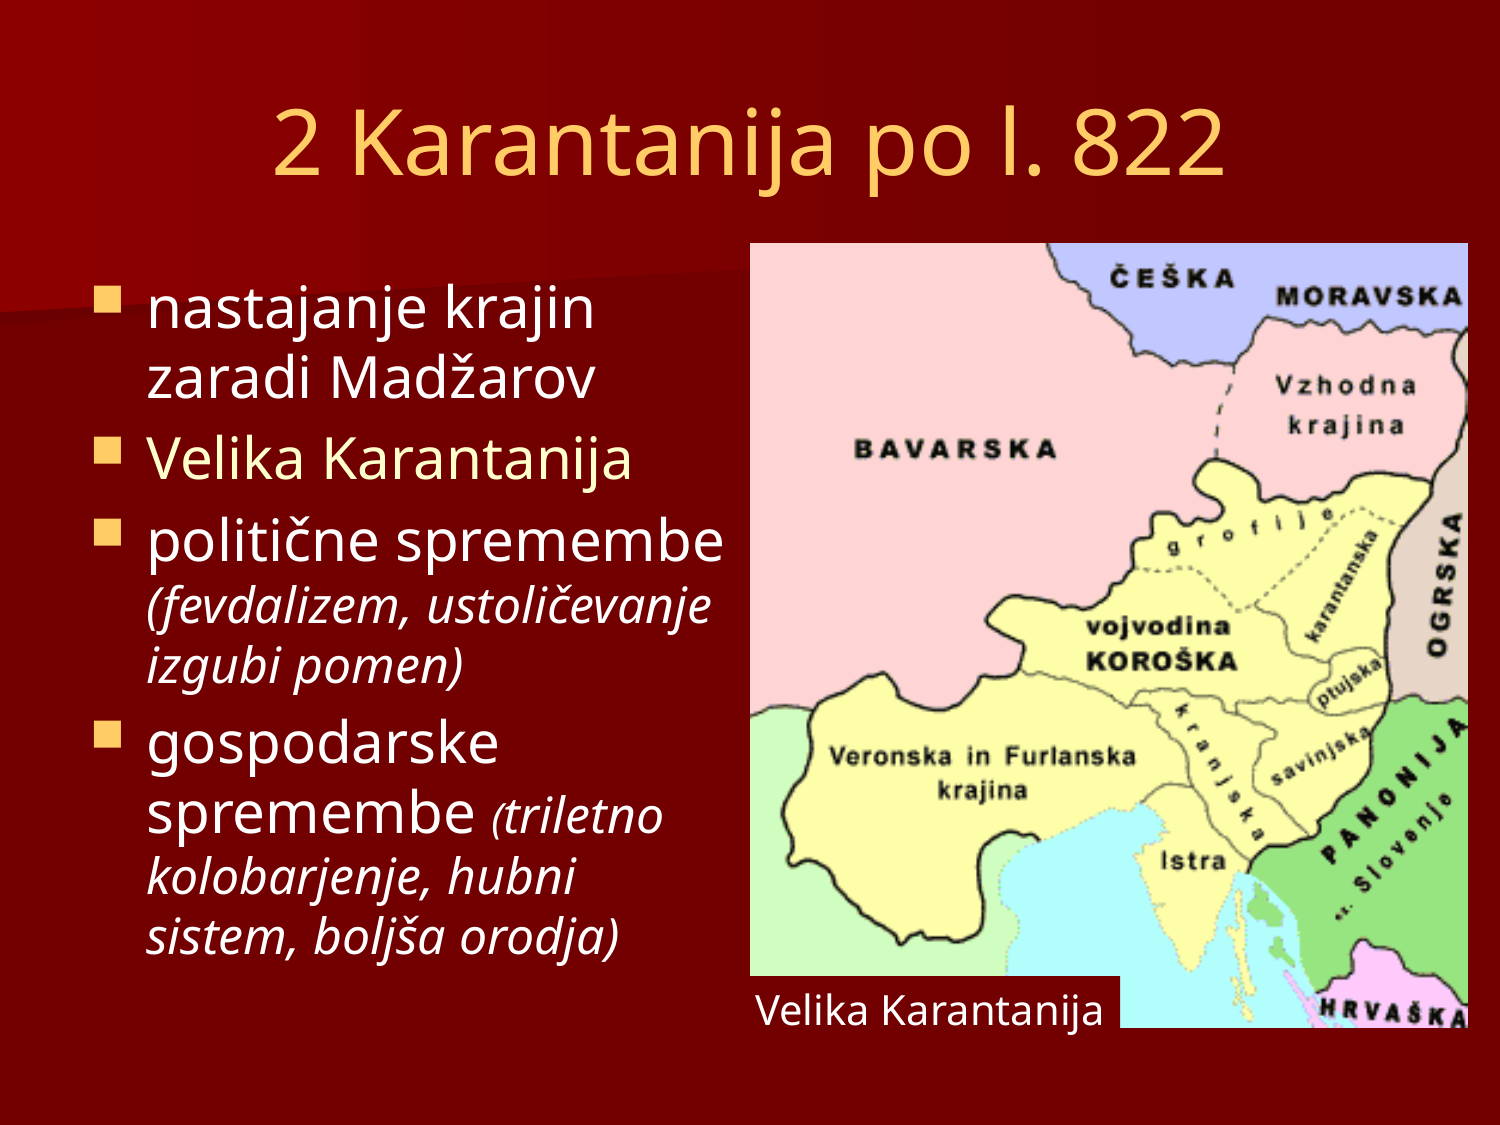

# 2 Karantanija po l. 822
nastajanje krajin zaradi Madžarov
Velika Karantanija
politične spremembe (fevdalizem, ustoličevanje izgubi pomen)
gospodarske spremembe (triletno kolobarjenje, hubni sistem, boljša orodja)
Velika Karantanija